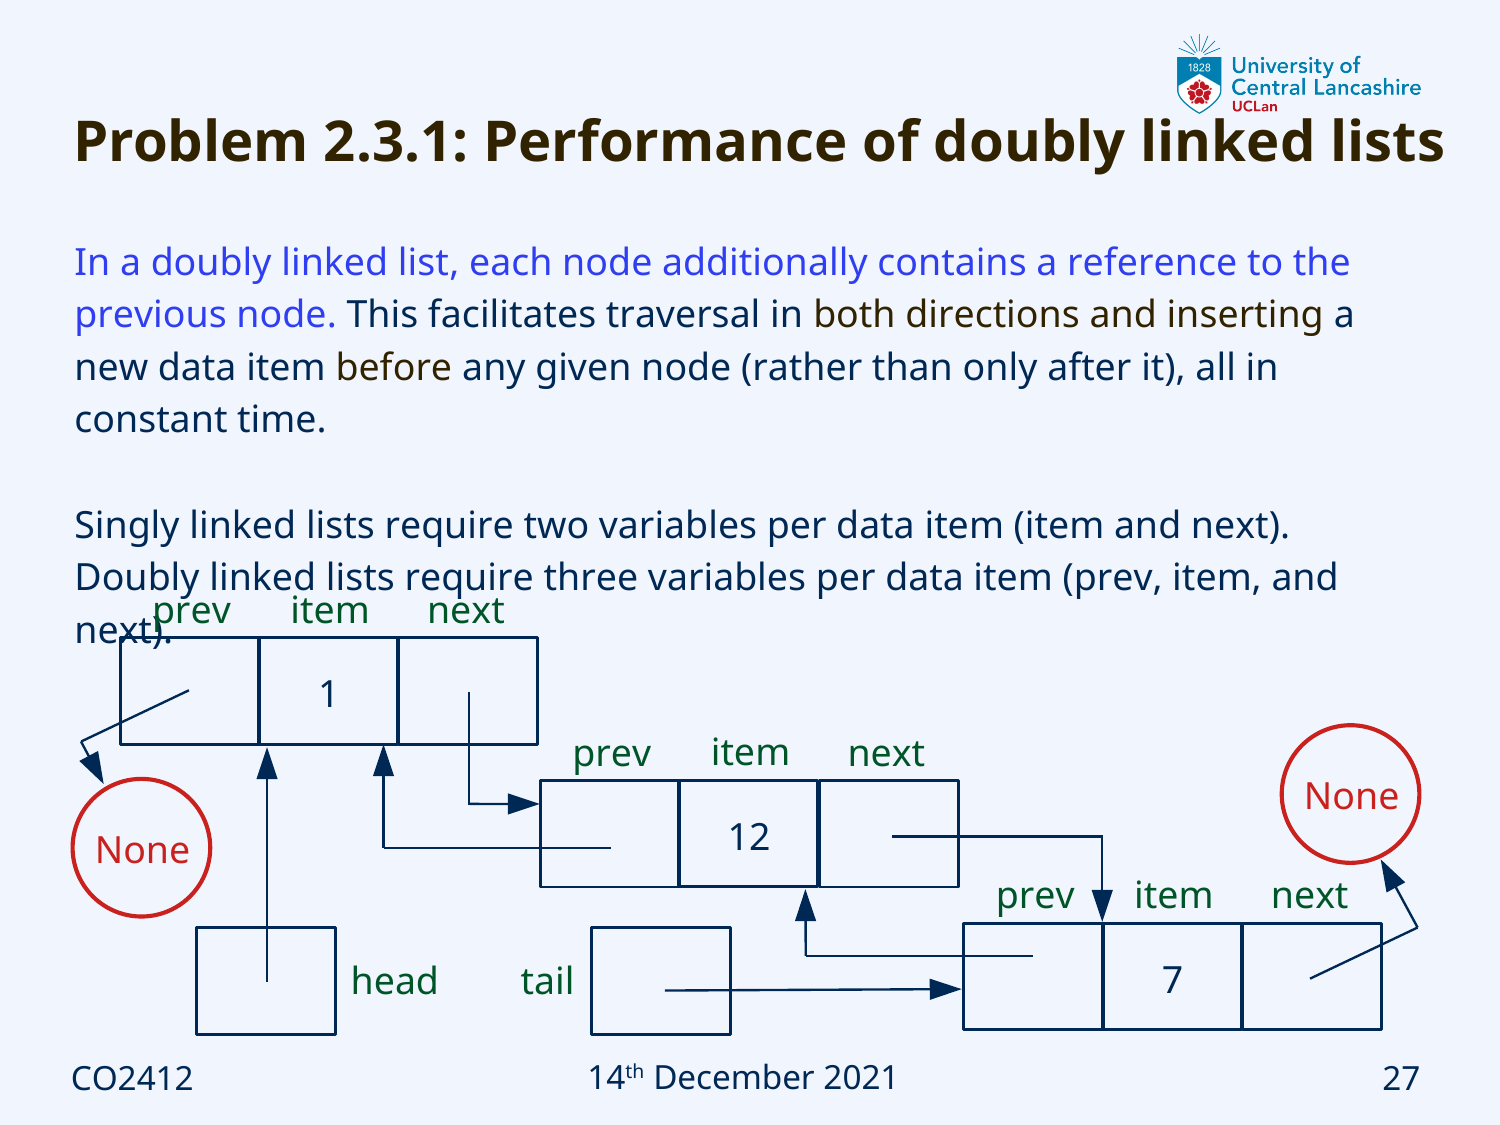

# Problem 2.3.1: Performance of doubly linked lists
In a doubly linked list, each node additionally contains a reference to the previous node. This facilitates traversal in both directions and inserting a new data item before any given node (rather than only after it), all in constant time.
Singly linked lists require two variables per data item (item and next).
Doubly linked lists require three variables per data item (prev, item, and next).
item
next
prev
1
item
next
prev
None
None
12
item
next
prev
7
head
tail